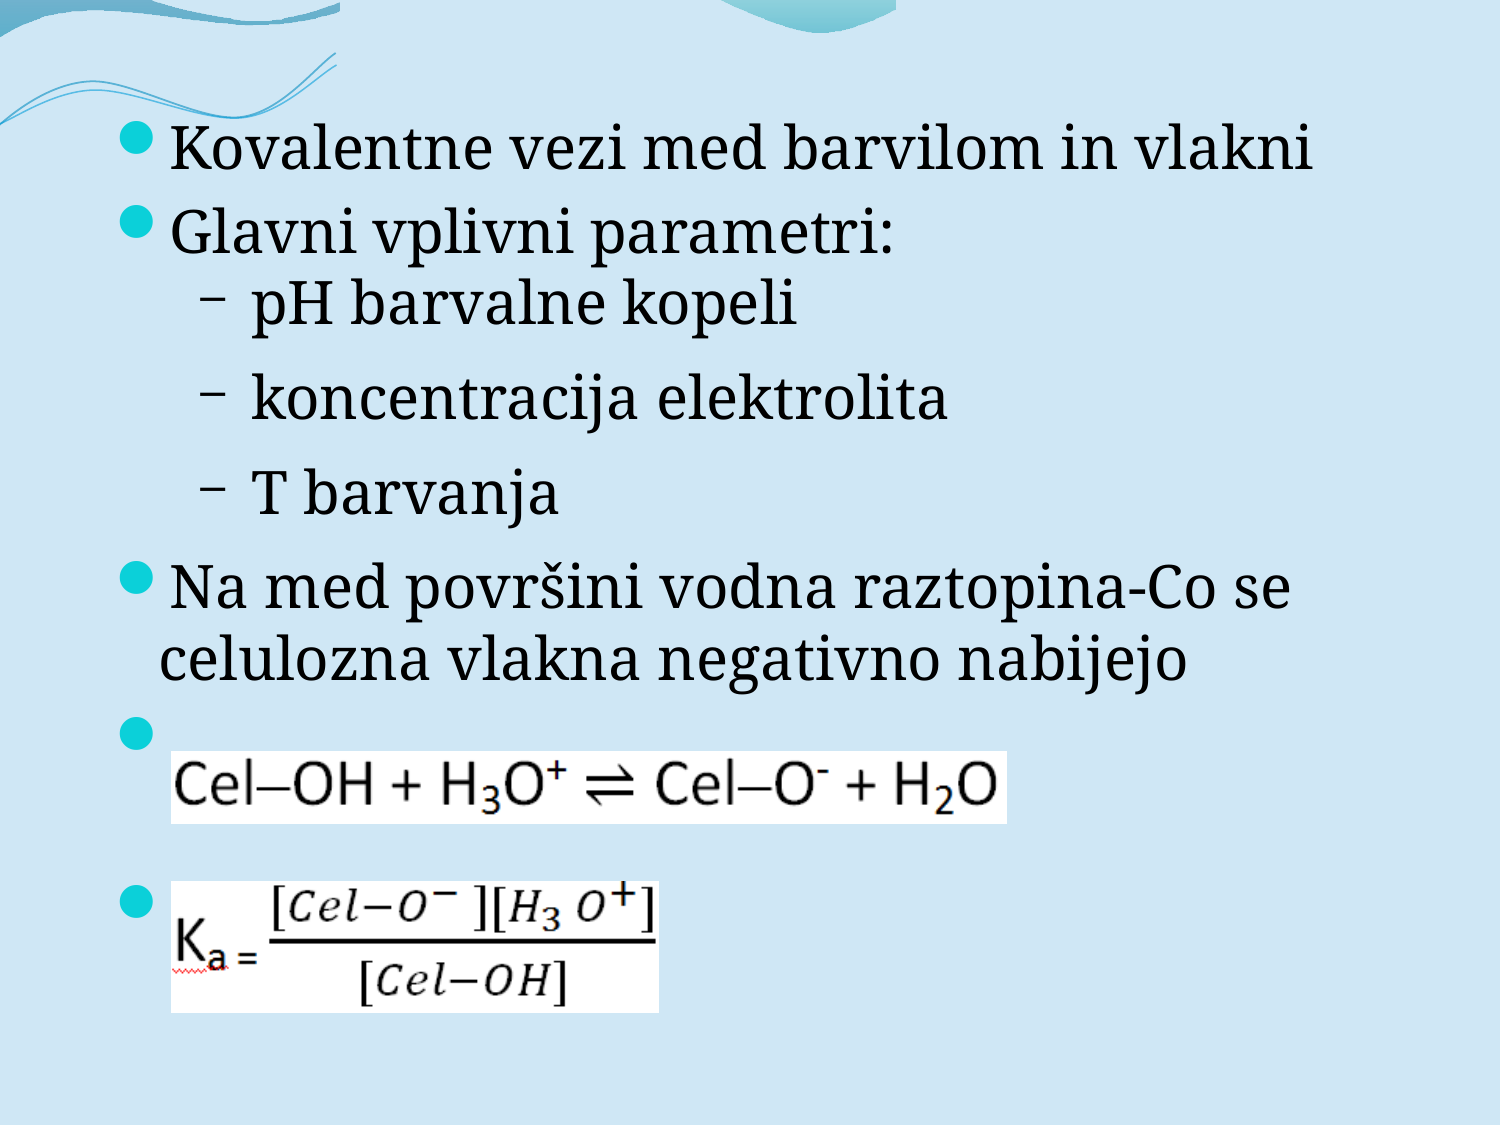

# Kovalentne vezi med barvilom in vlakni
Glavni vplivni parametri:
pH barvalne kopeli
koncentracija elektrolita
T barvanja
Na med površini vodna raztopina-Co se celulozna vlakna negativno nabijejo